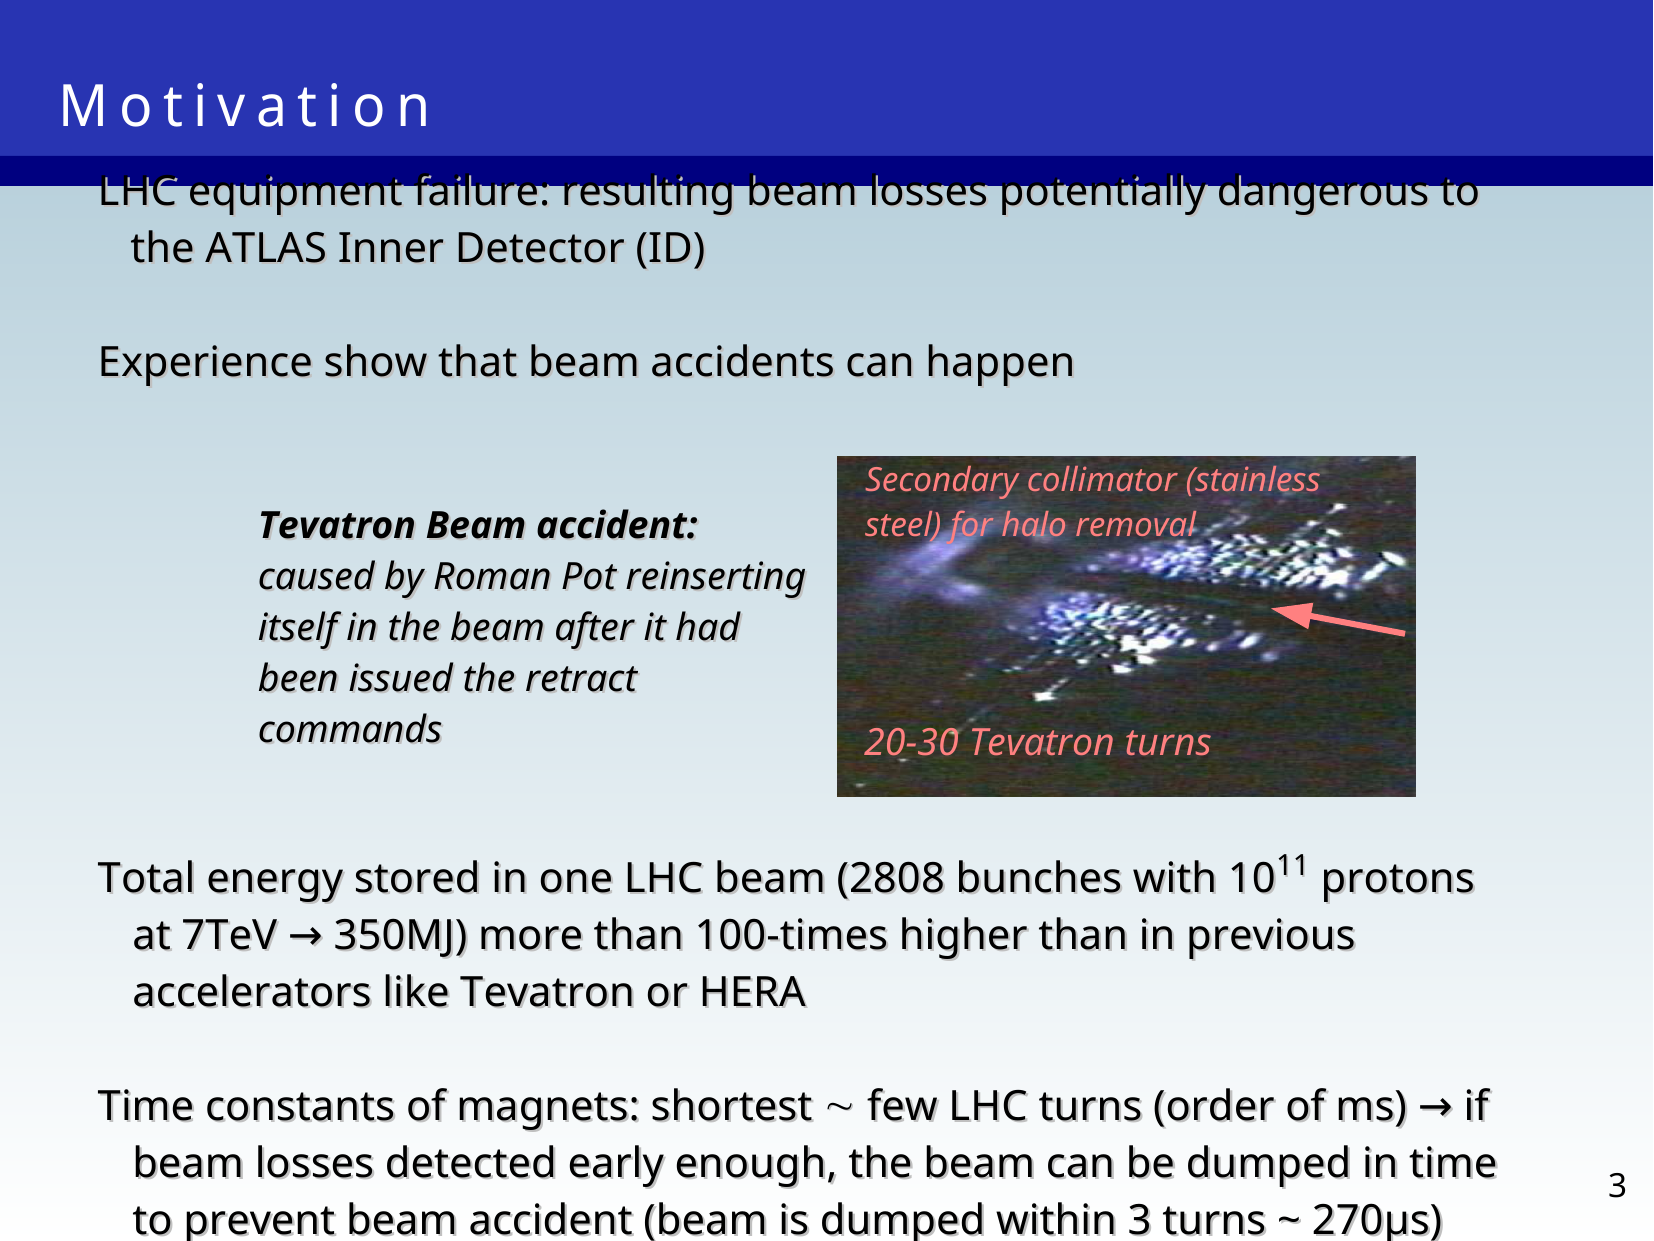

# Motivation
LHC equipment failure: resulting beam losses potentially dangerous to the ATLAS Inner Detector (ID)
Experience show that beam accidents can happen
Total energy stored in one LHC beam (2808 bunches with 1011 protons at 7TeV → 350MJ) more than 100-times higher than in previous accelerators like Tevatron or HERA
Time constants of magnets: shortest ~ few LHC turns (order of ms) → if beam losses detected early enough, the beam can be dumped in time to prevent beam accident (beam is dumped within 3 turns ~ 270μs)
Secondary collimator (stainless steel) for halo removal
20-30 Tevatron turns
Tevatron Beam accident:
caused by Roman Pot reinserting itself in the beam after it had been issued the retract commands
3